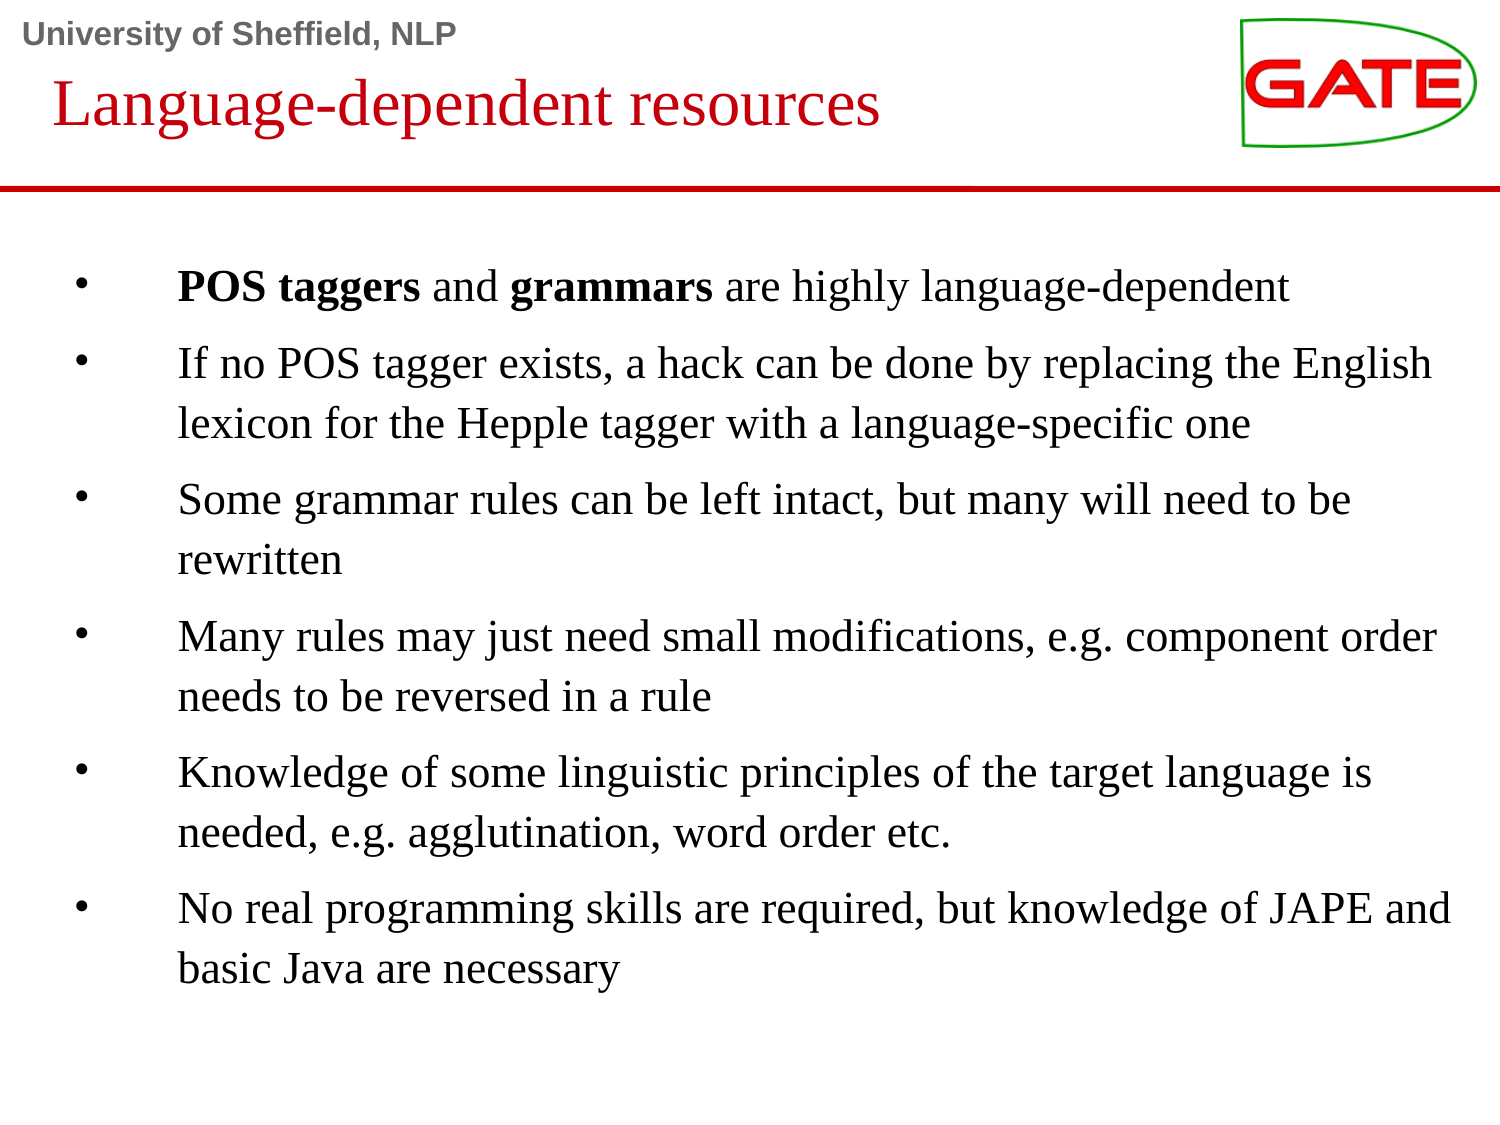

# Language-dependent resources
POS taggers and grammars are highly language-dependent
If no POS tagger exists, a hack can be done by replacing the English lexicon for the Hepple tagger with a language-specific one
Some grammar rules can be left intact, but many will need to be rewritten
Many rules may just need small modifications, e.g. component order needs to be reversed in a rule
Knowledge of some linguistic principles of the target language is needed, e.g. agglutination, word order etc.
No real programming skills are required, but knowledge of JAPE and basic Java are necessary